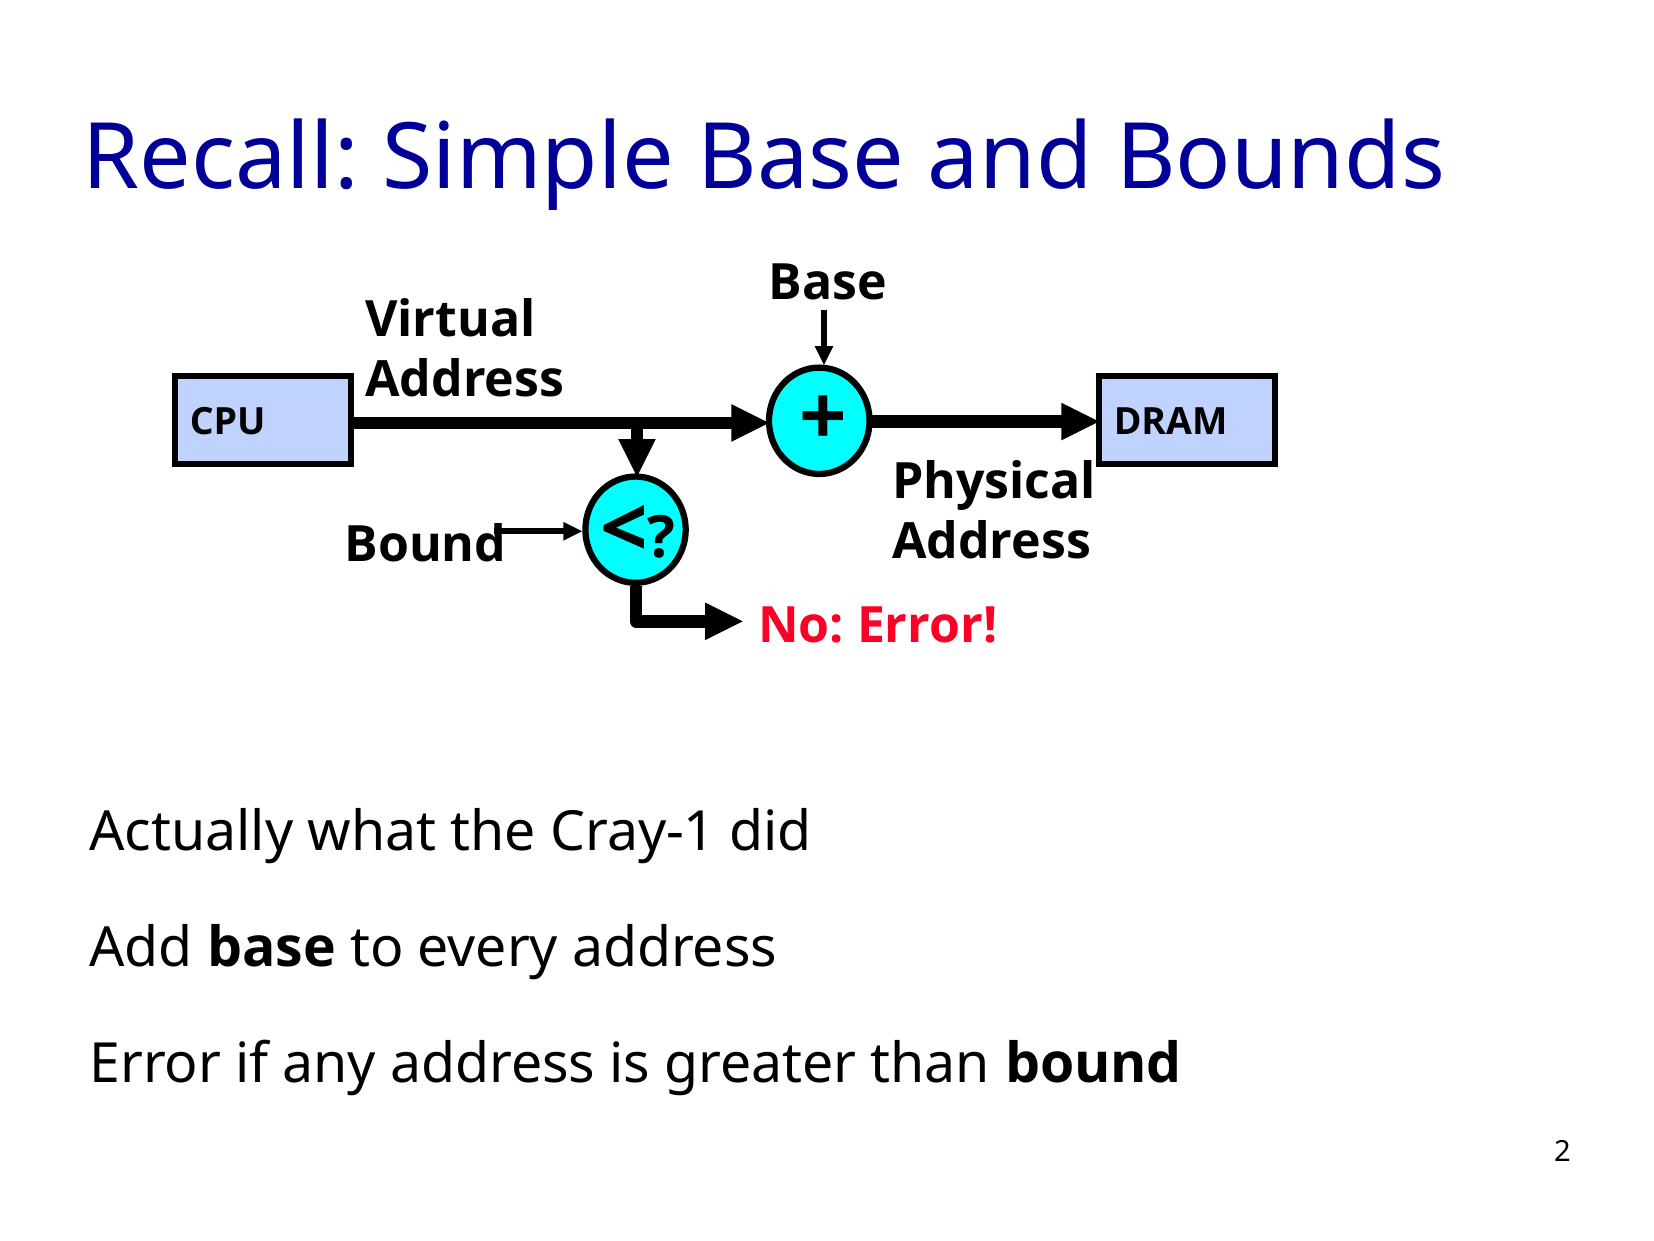

# Recall: Simple Base and Bounds
Base
Virtual
Address
+
CPU
DRAM
Physical
Address
<?
Bound
No: Error!
Actually what the Cray-1 did
Add base to every address
Error if any address is greater than bound
2